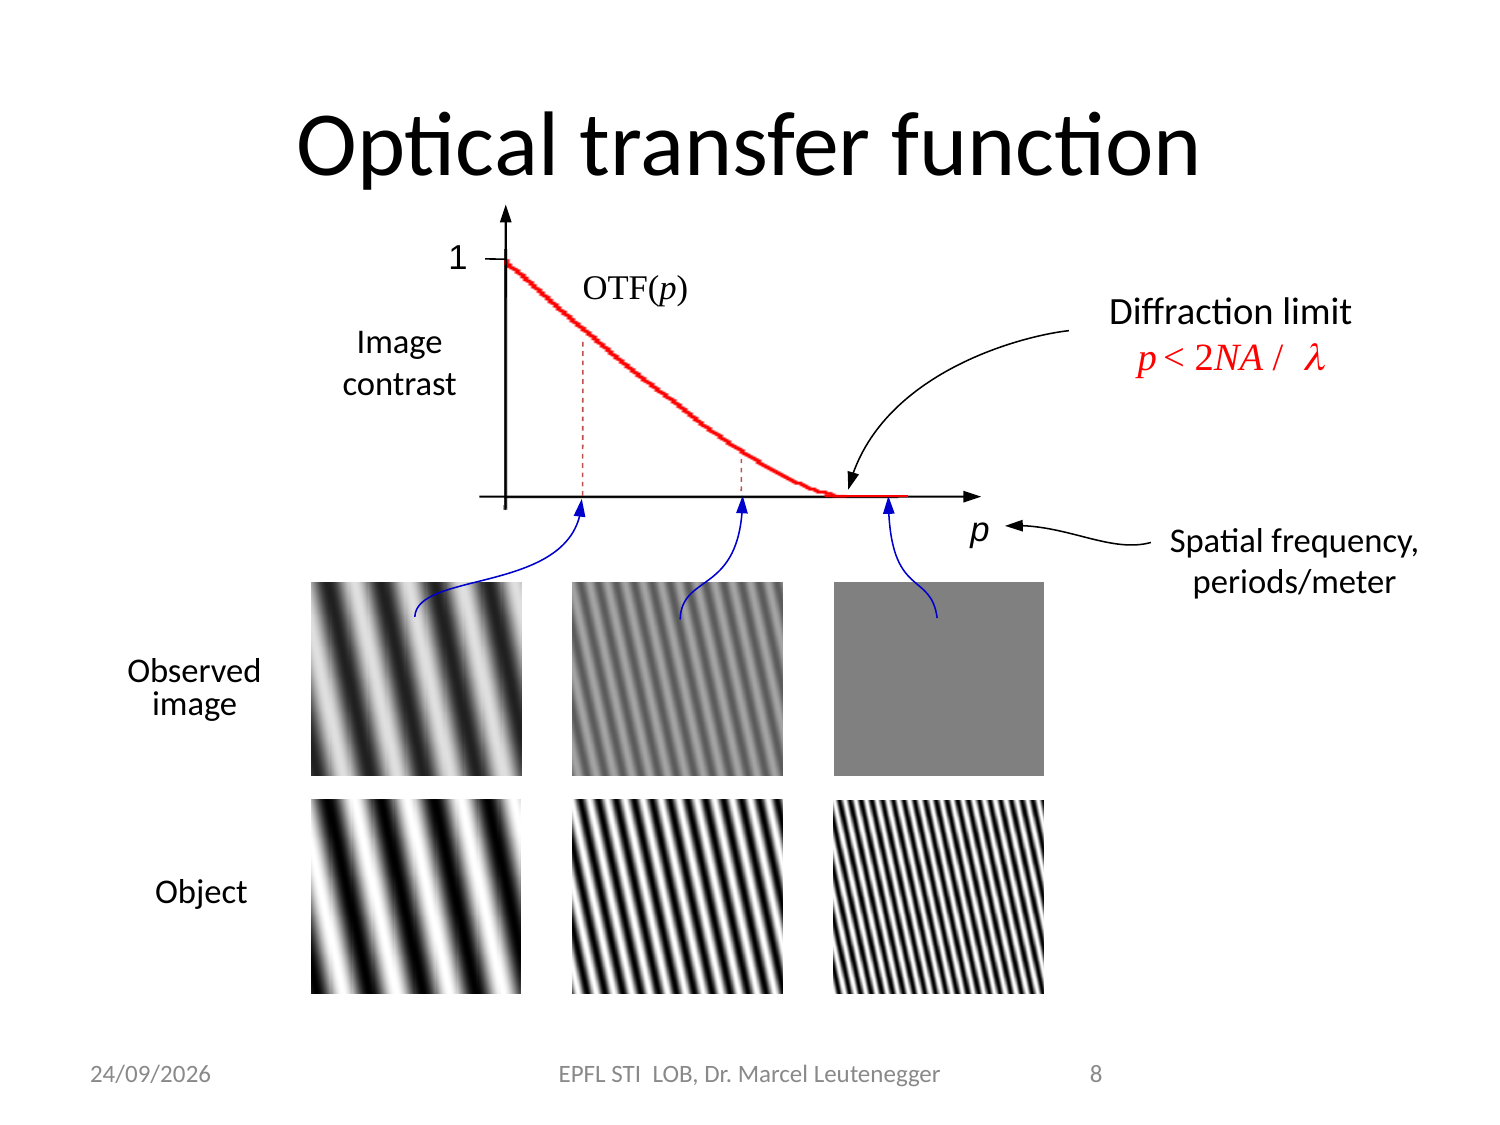

# Optical transfer function
1
OTF(p)
Diffraction limit
p < 2NA / l
Image
contrast
p
Spatial frequency,
periods/meter
Observed
image
Object
EPFL STI LOB, Dr. Marcel Leutenegger
7